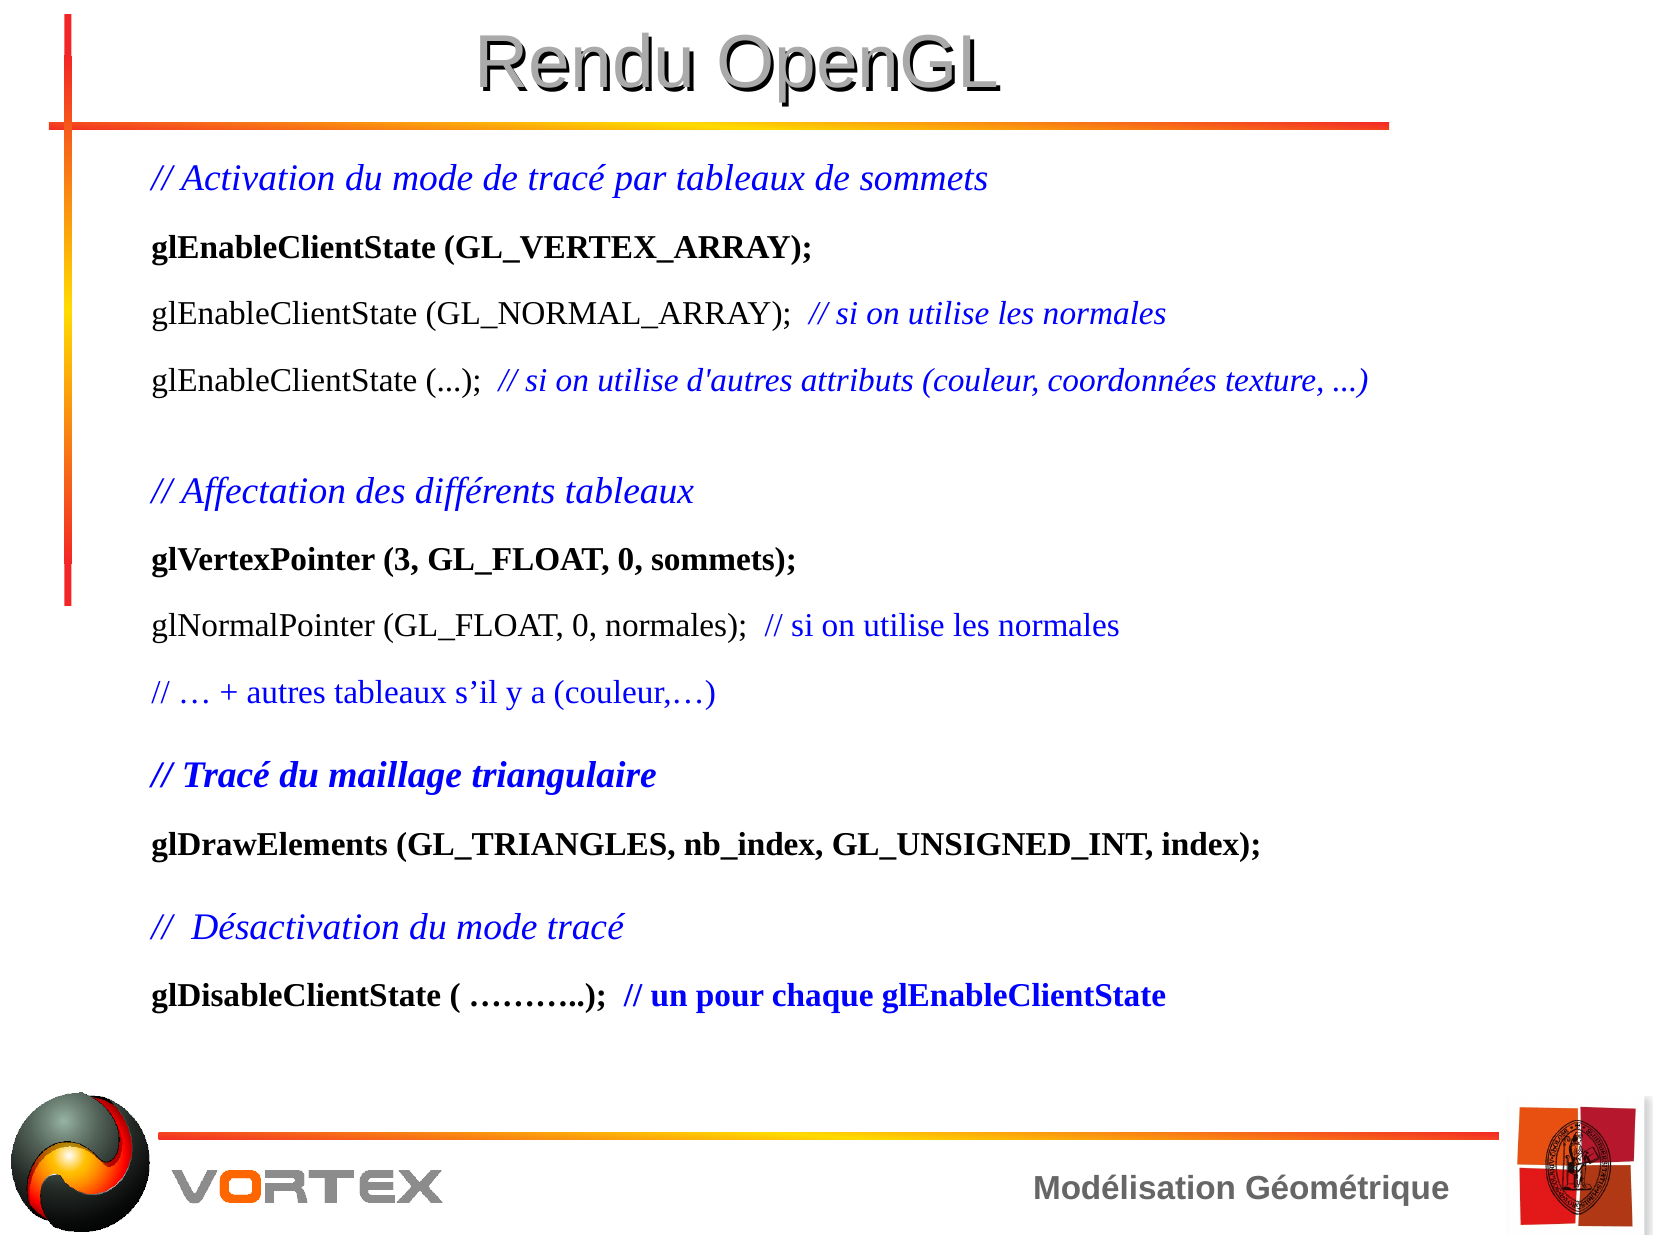

# Rendu OpenGL
// Activation du mode de tracé par tableaux de sommets
glEnableClientState (GL_VERTEX_ARRAY);
glEnableClientState (GL_NORMAL_ARRAY); // si on utilise les normales
glEnableClientState (...); // si on utilise d'autres attributs (couleur, coordonnées texture, ...)
// Affectation des différents tableaux
glVertexPointer (3, GL_FLOAT, 0, sommets);
glNormalPointer (GL_FLOAT, 0, normales); // si on utilise les normales
// … + autres tableaux s’il y a (couleur,…)
// Tracé du maillage triangulaire
glDrawElements (GL_TRIANGLES, nb_index, GL_UNSIGNED_INT, index);
// Désactivation du mode tracé
glDisableClientState ( ………..); // un pour chaque glEnableClientState